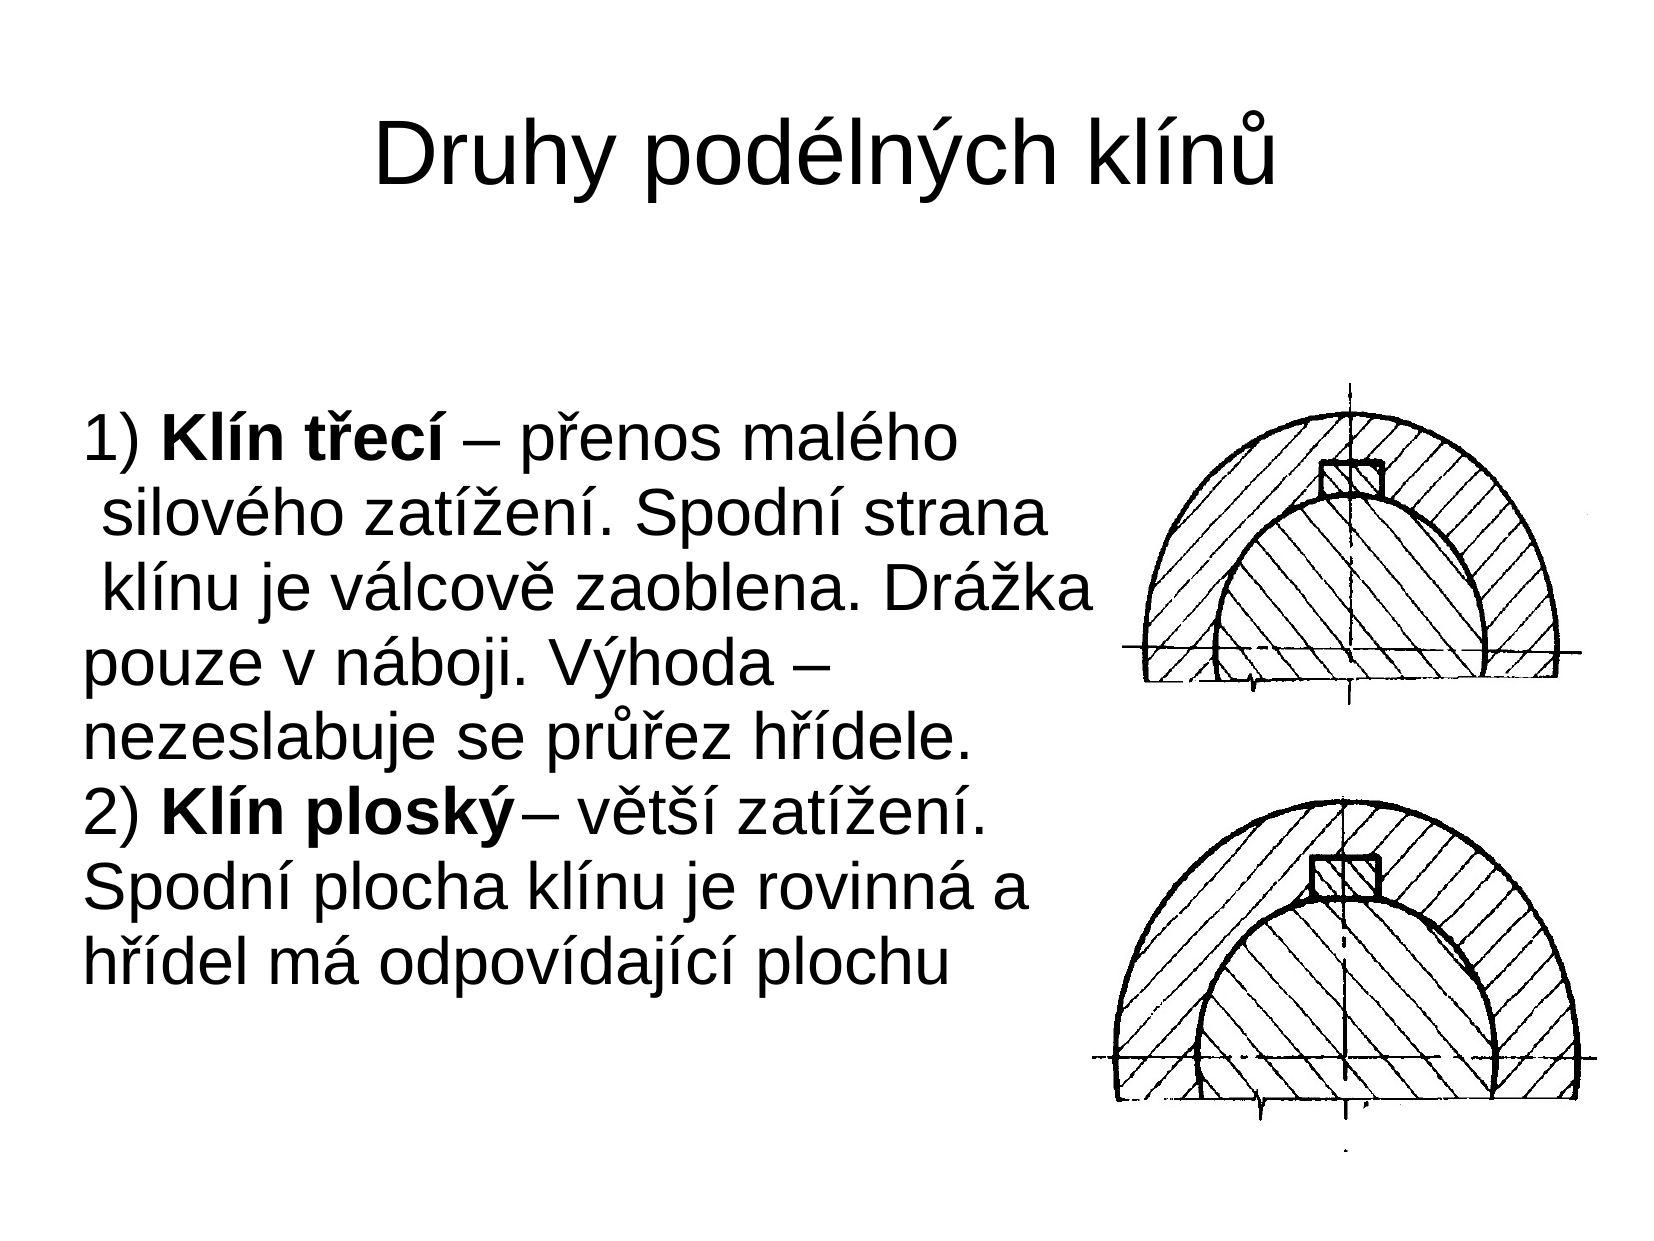

Druhy podélných klínů
# 1) Klín třecí – přenos malého
 silového zatížení. Spodní strana
 klínu je válcově zaoblena. Drážka
pouze v náboji. Výhoda –
nezeslabuje se průřez hřídele.
2) Klín ploský – větší zatížení.
Spodní plocha klínu je rovinná a
hřídel má odpovídající plochu